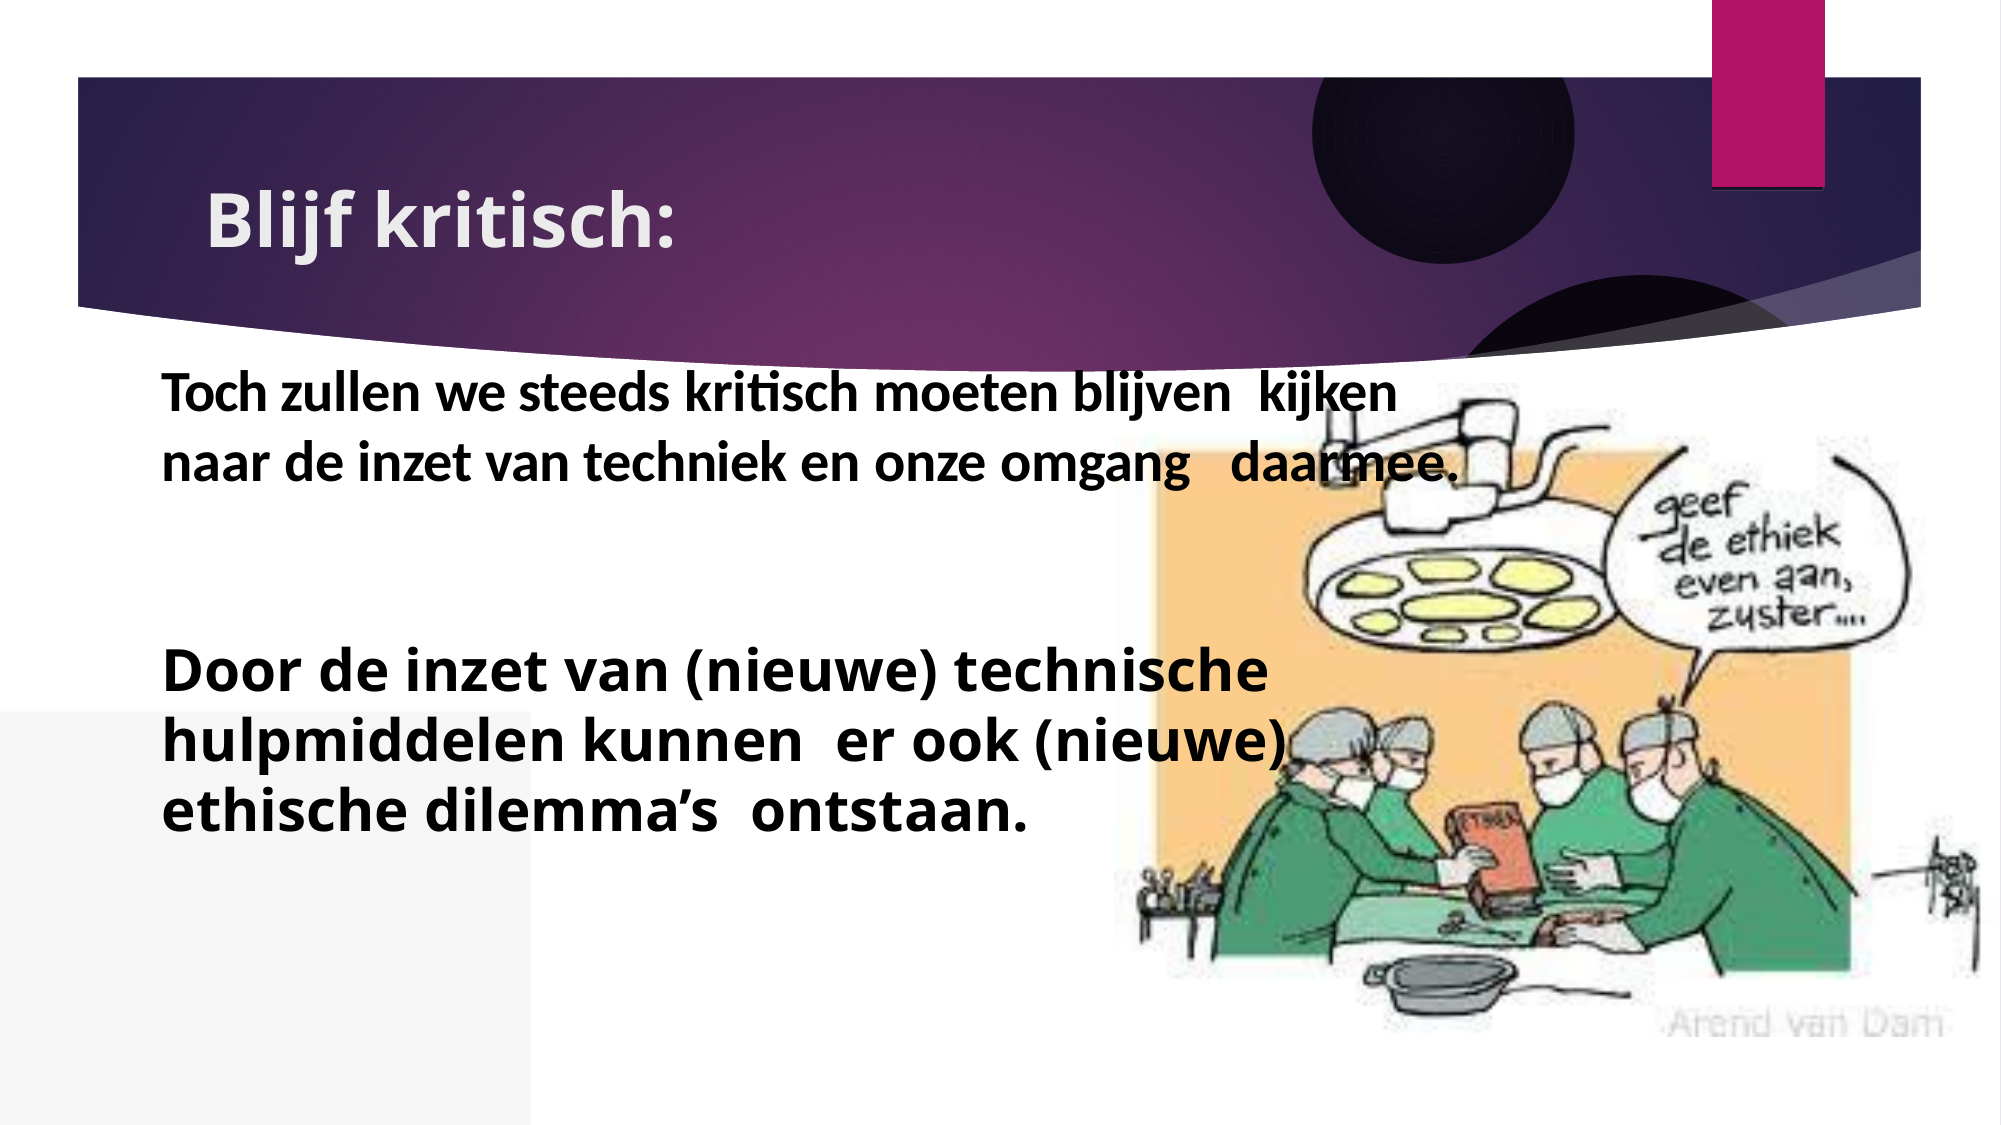

# Blijf kritisch:
Toch zullen we steeds kritisch moeten blijven kijken
naar de inzet van techniek en onze omgang daarmee.
Door de inzet van (nieuwe) technische hulpmiddelen kunnen er ook (nieuwe) ethische dilemma’s ontstaan.